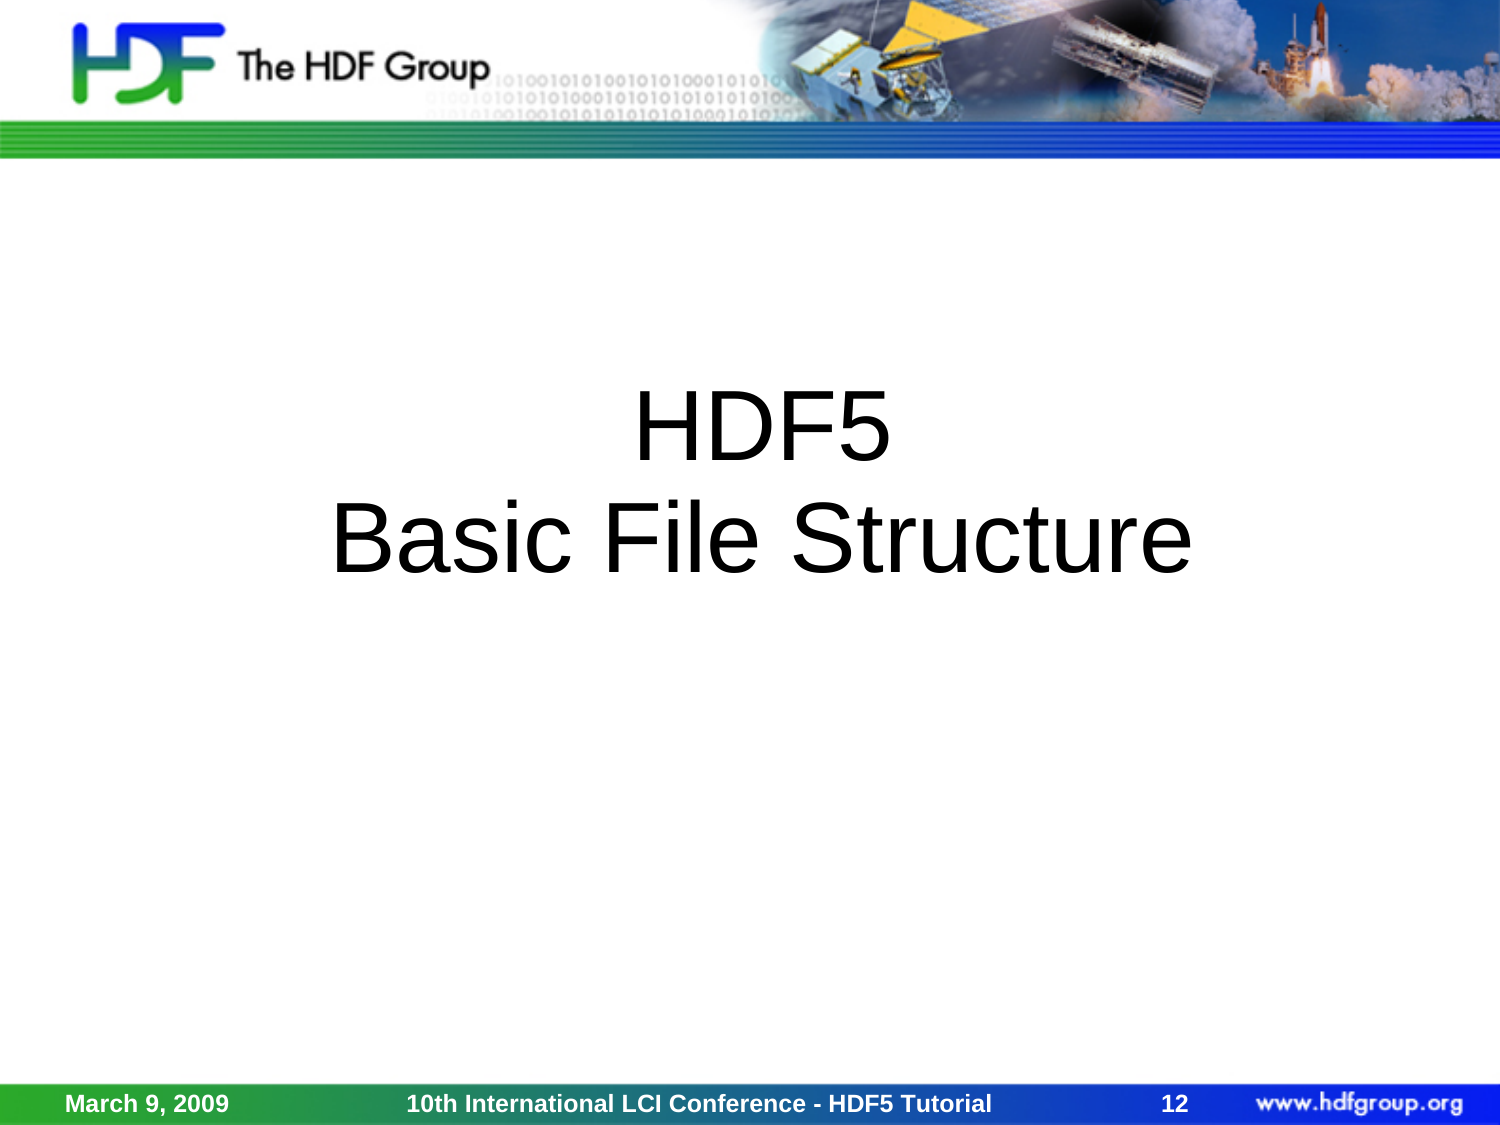

# HDF5 Basic File Structure
March 9, 2009
10th International LCI Conference - HDF5 Tutorial